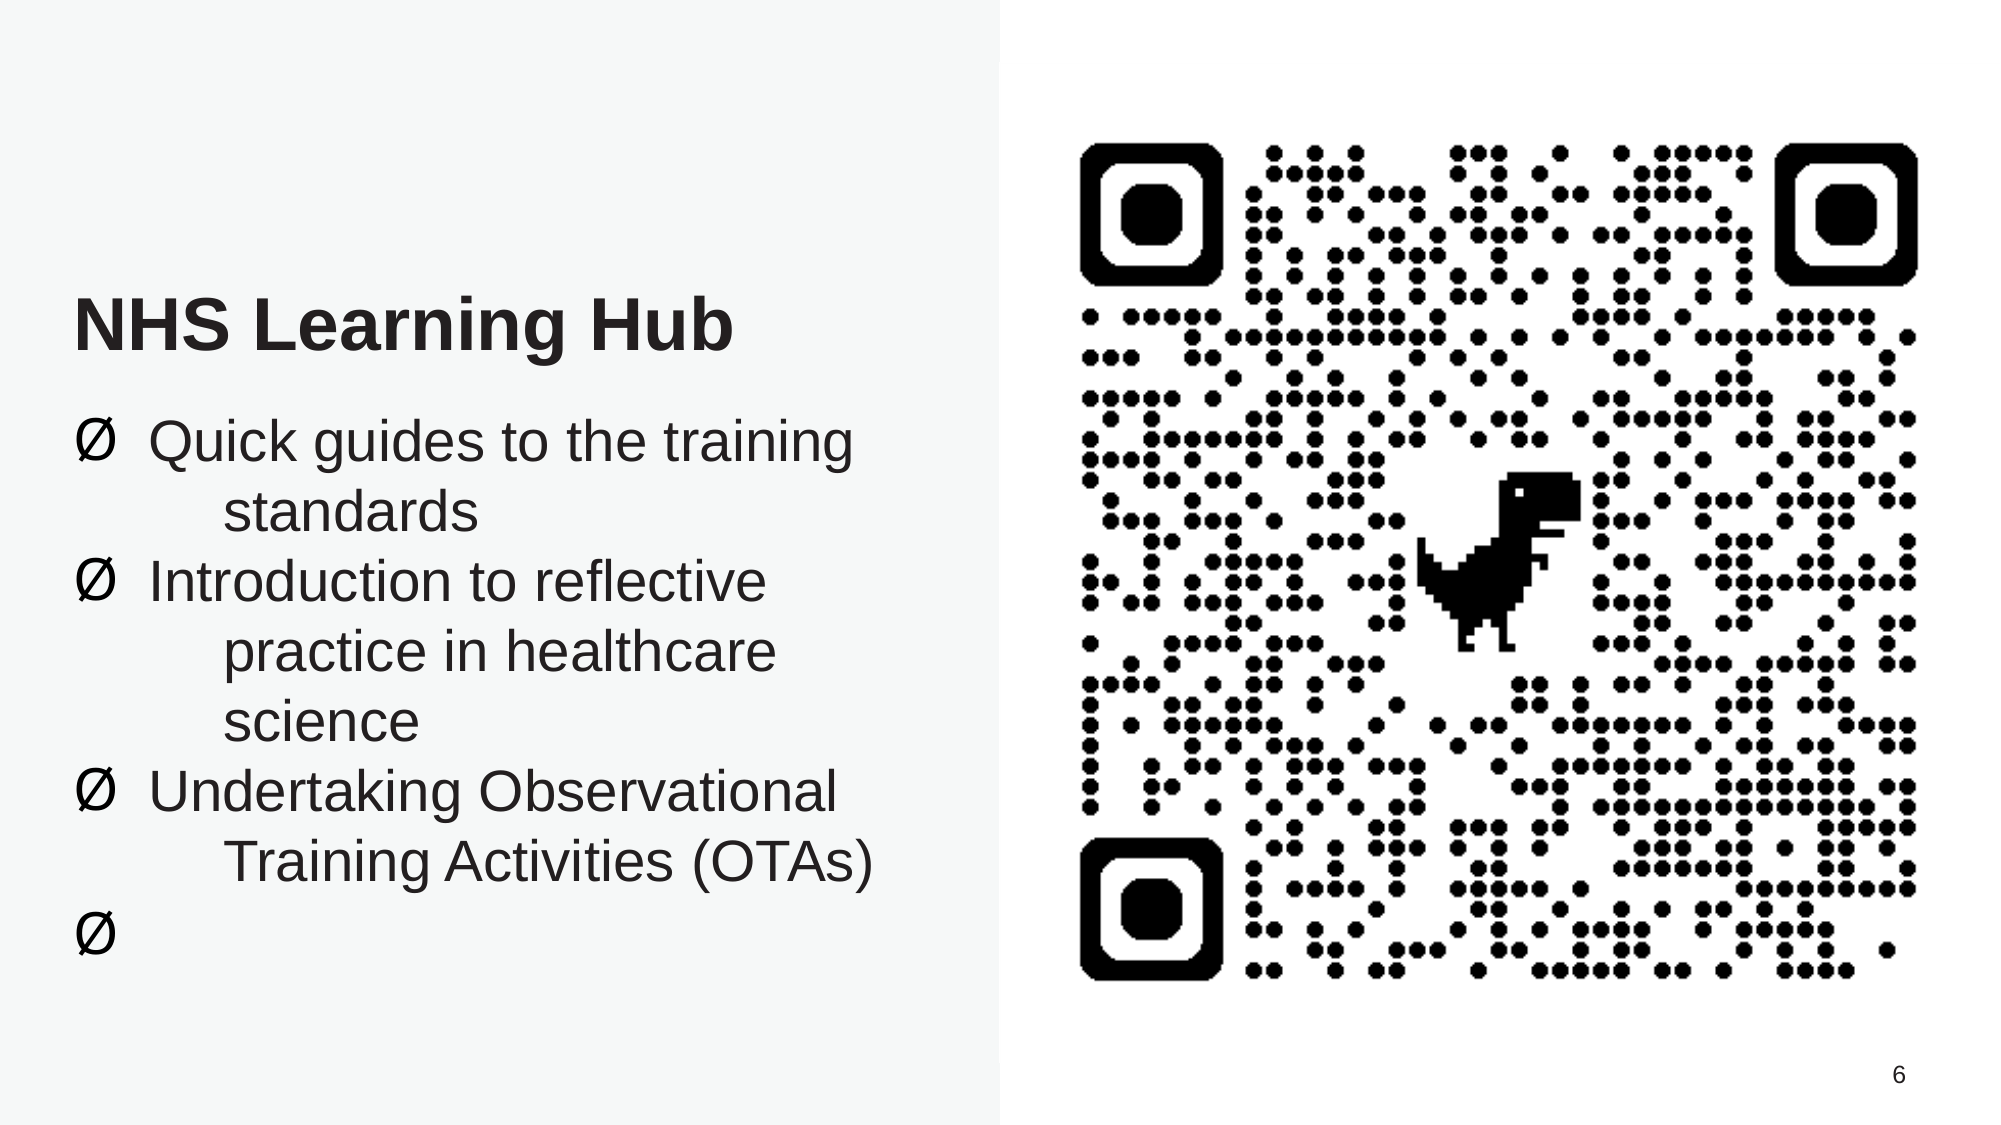

# NHS Learning Hub
Quick guides to the training standards
Introduction to reflective practice in healthcare science
Undertaking Observational Training Activities (OTAs)